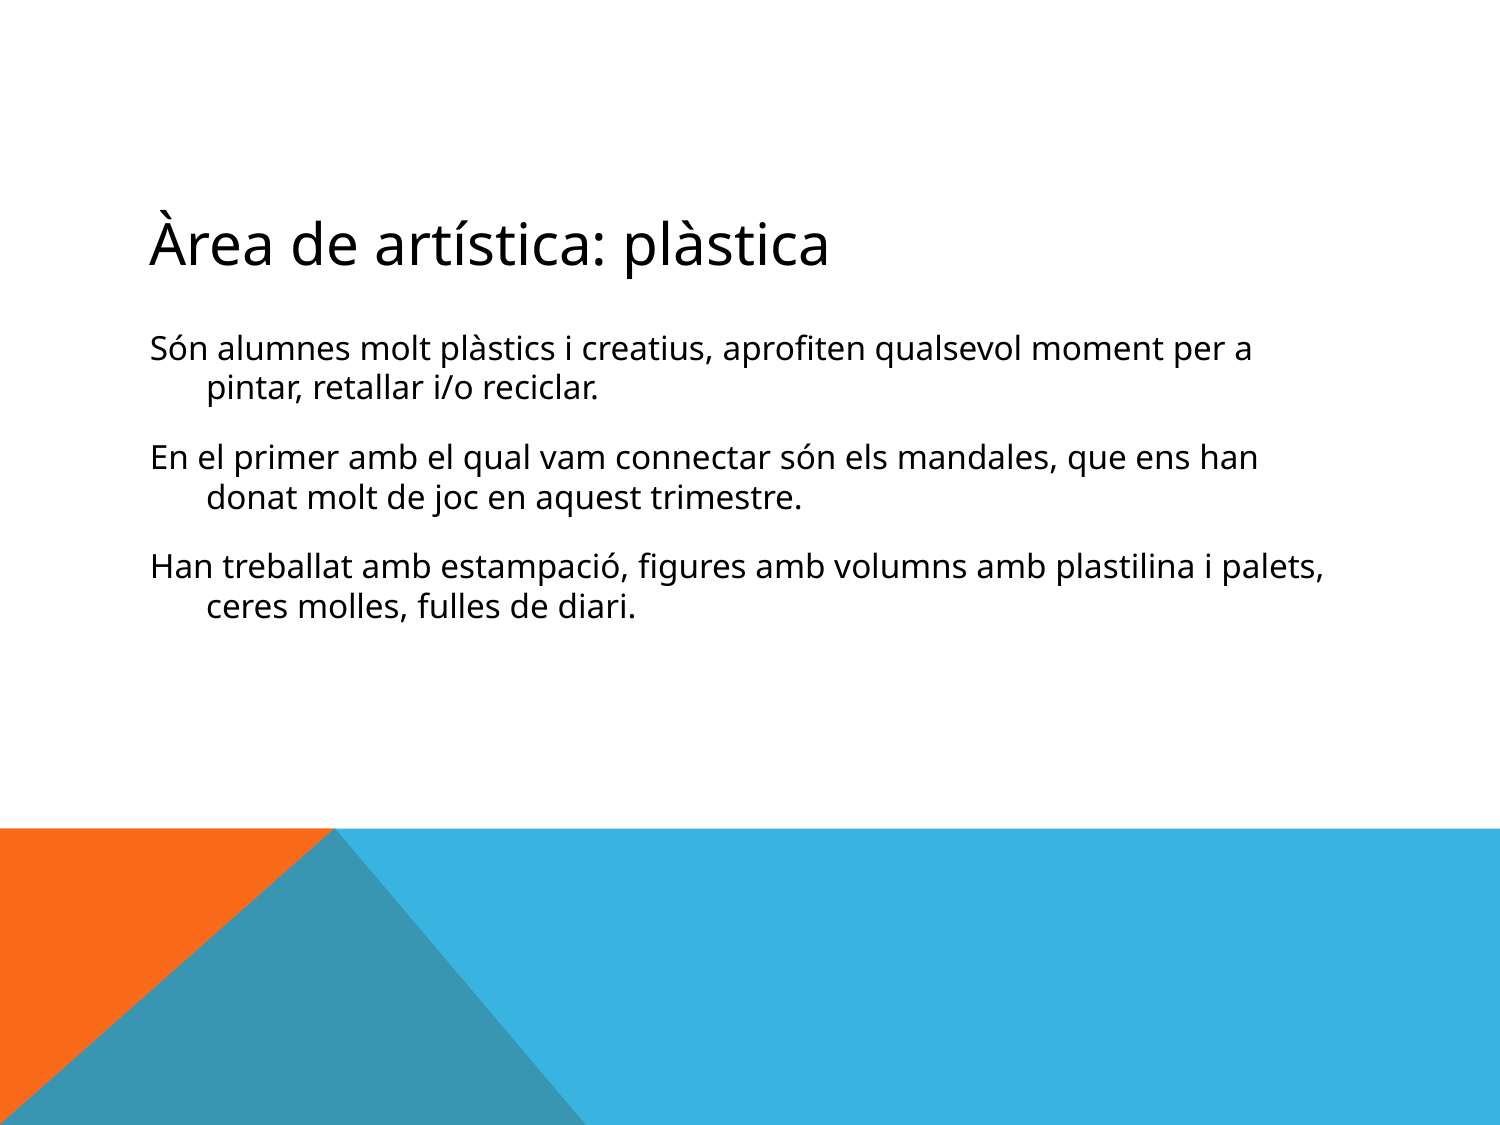

# Àrea de artística: plàstica
Són alumnes molt plàstics i creatius, aprofiten qualsevol moment per a pintar, retallar i/o reciclar.
En el primer amb el qual vam connectar són els mandales, que ens han donat molt de joc en aquest trimestre.
Han treballat amb estampació, figures amb volumns amb plastilina i palets, ceres molles, fulles de diari.